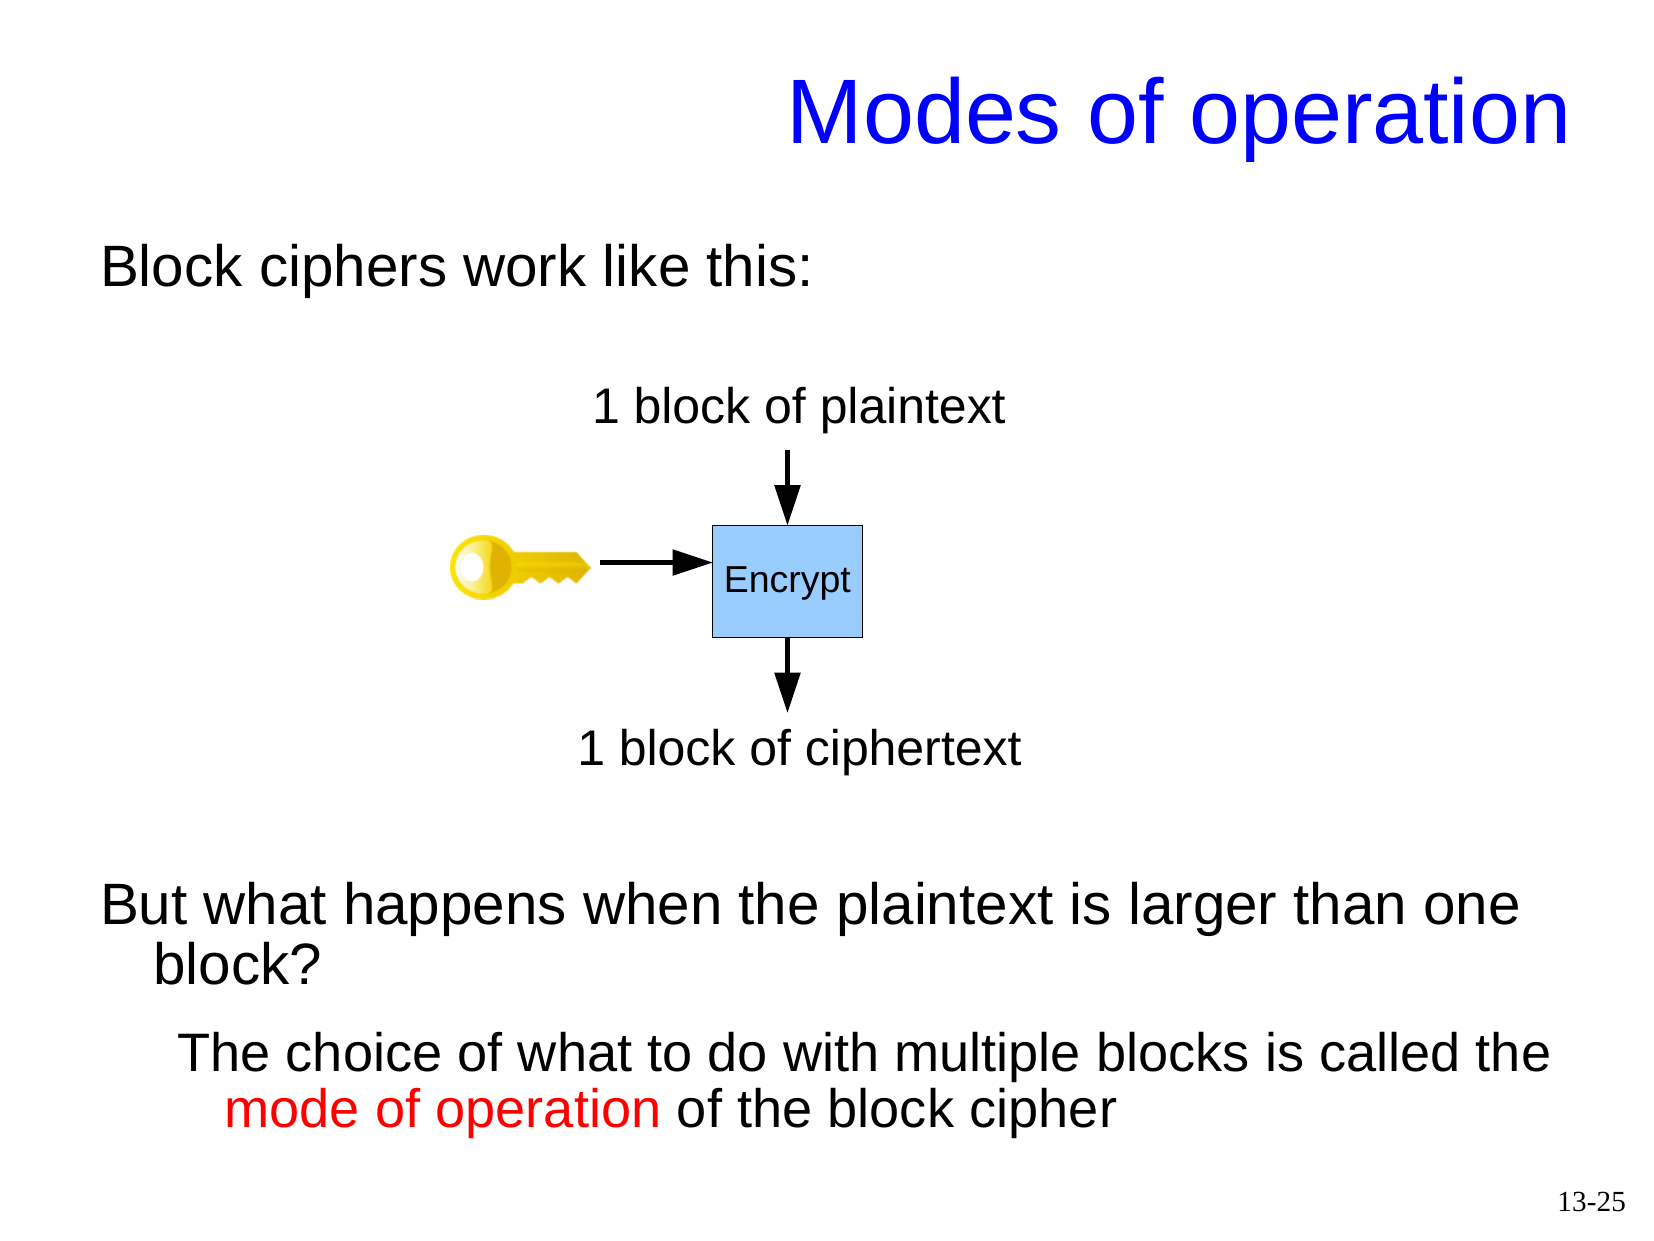

# Modes of operation
Block ciphers work like this:
But what happens when the plaintext is larger than one block?
The choice of what to do with multiple blocks is called the mode of operation of the block cipher
1 block of plaintext
Encrypt
1 block of ciphertext